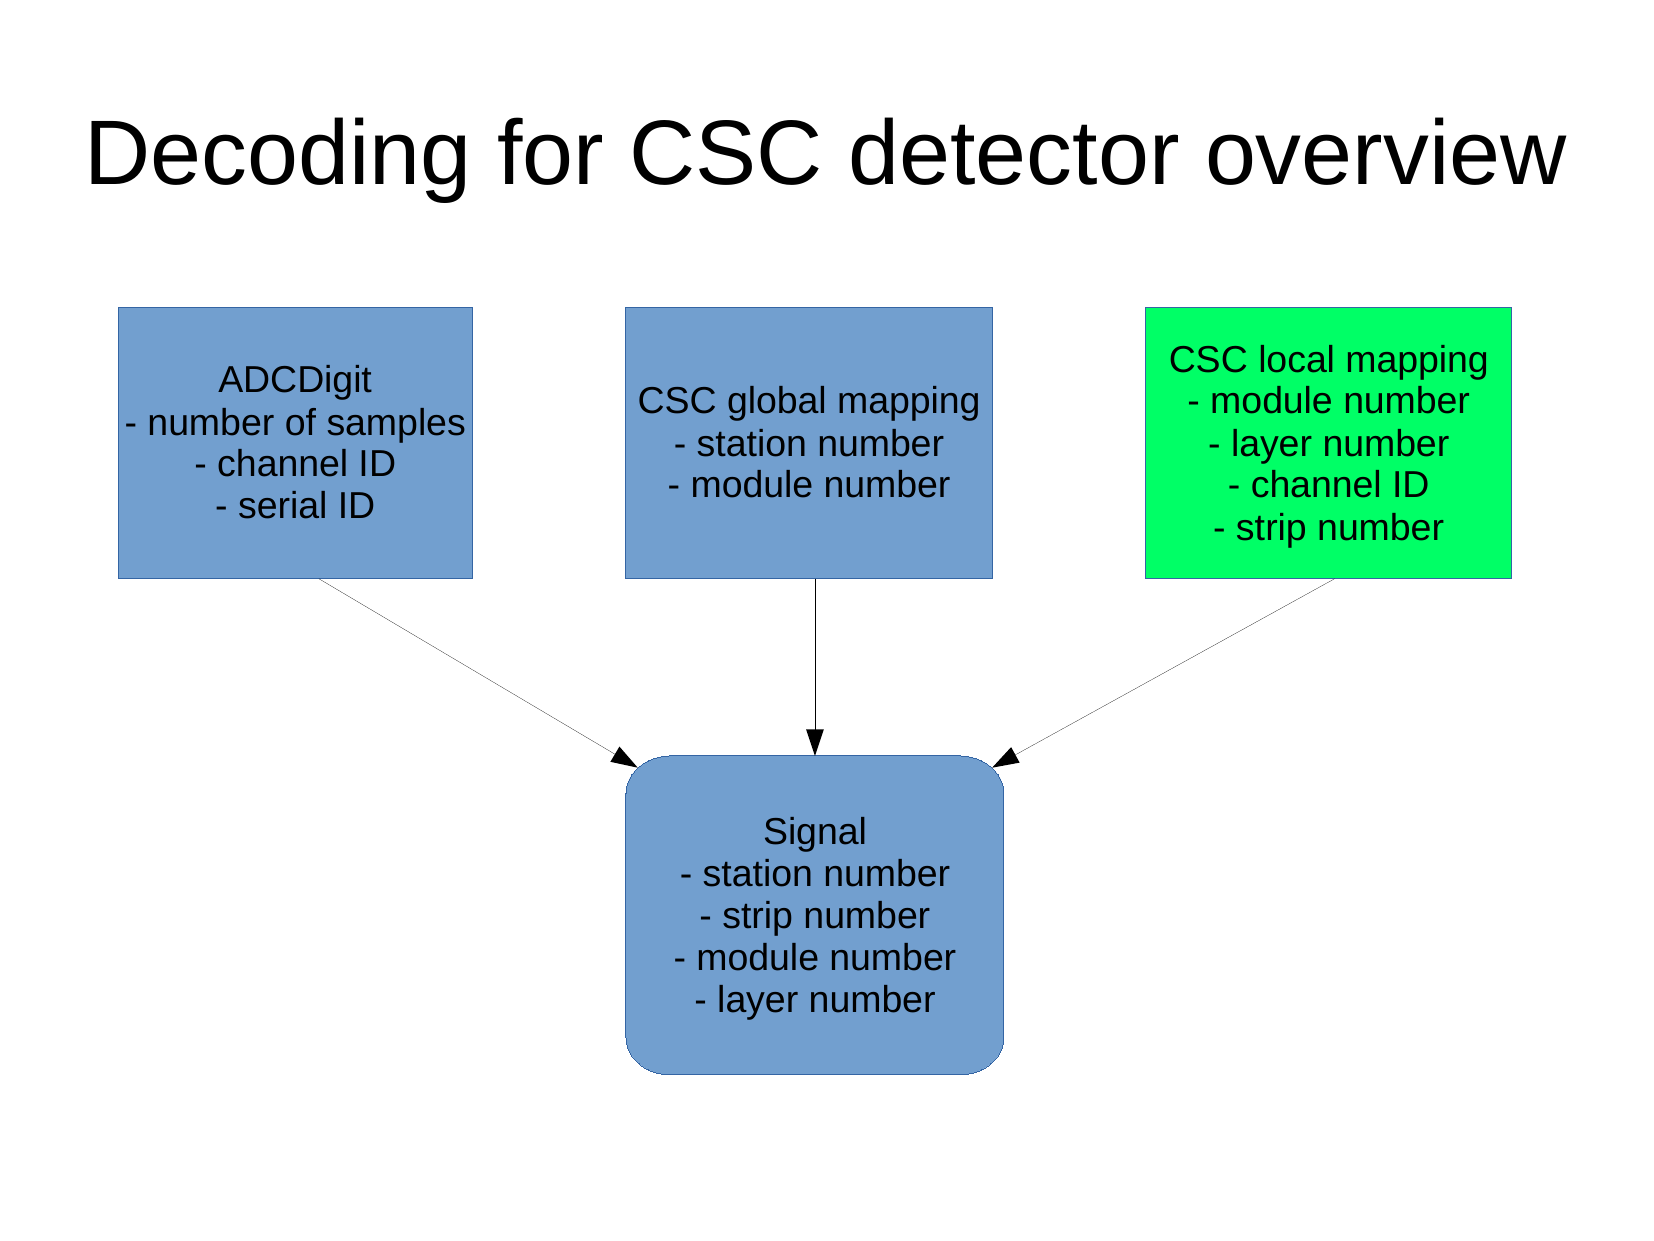

# Decoding for CSC detector overview
ADCDigit
- number of samples
- channel ID
- serial ID
CSC global mapping
- station number
- module number
CSC local mapping
- module number
- layer number
- channel ID
- strip number
Signal
- station number
- strip number
- module number
- layer number